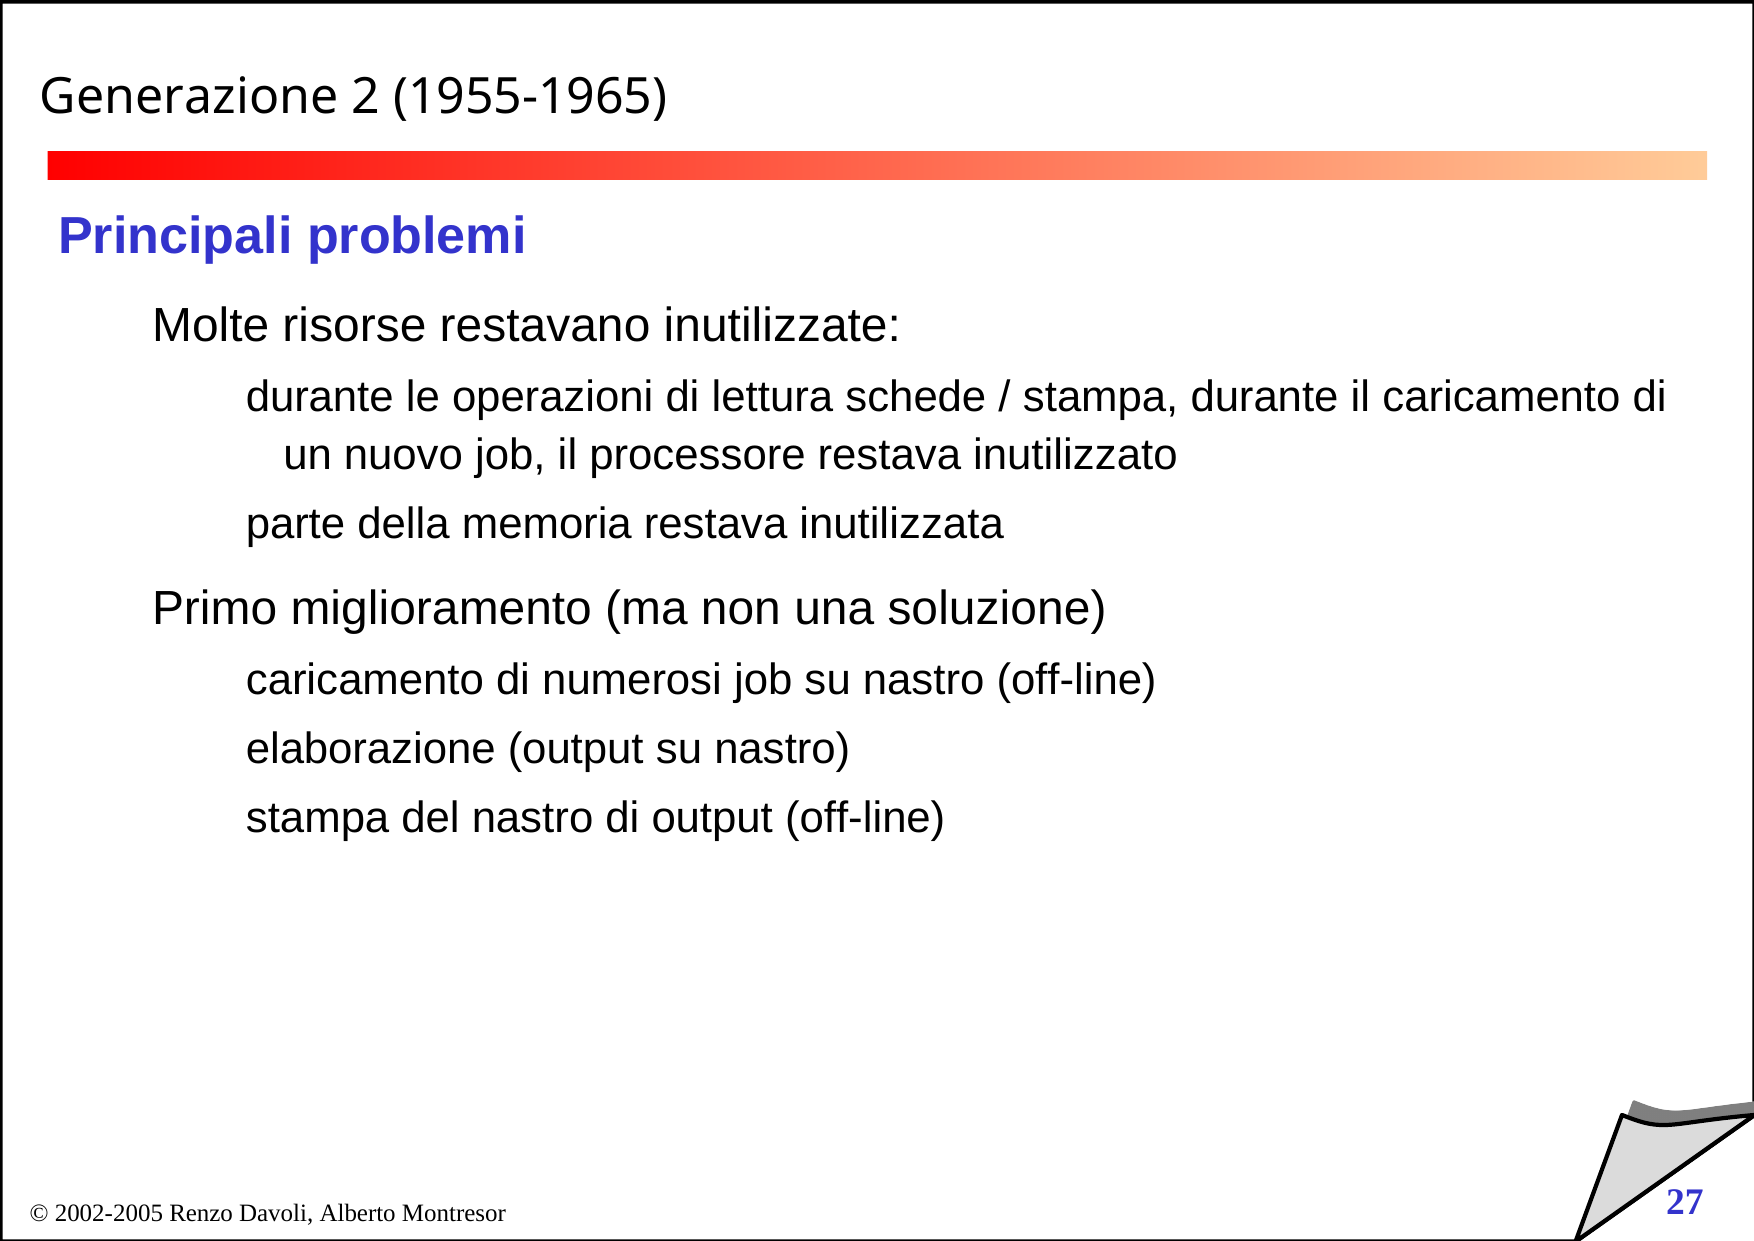

# Generazione 2 (1955-1965)
Principali problemi
Molte risorse restavano inutilizzate:
durante le operazioni di lettura schede / stampa, durante il caricamento di un nuovo job, il processore restava inutilizzato
parte della memoria restava inutilizzata
Primo miglioramento (ma non una soluzione)
caricamento di numerosi job su nastro (off-line)
elaborazione (output su nastro)
stampa del nastro di output (off-line)